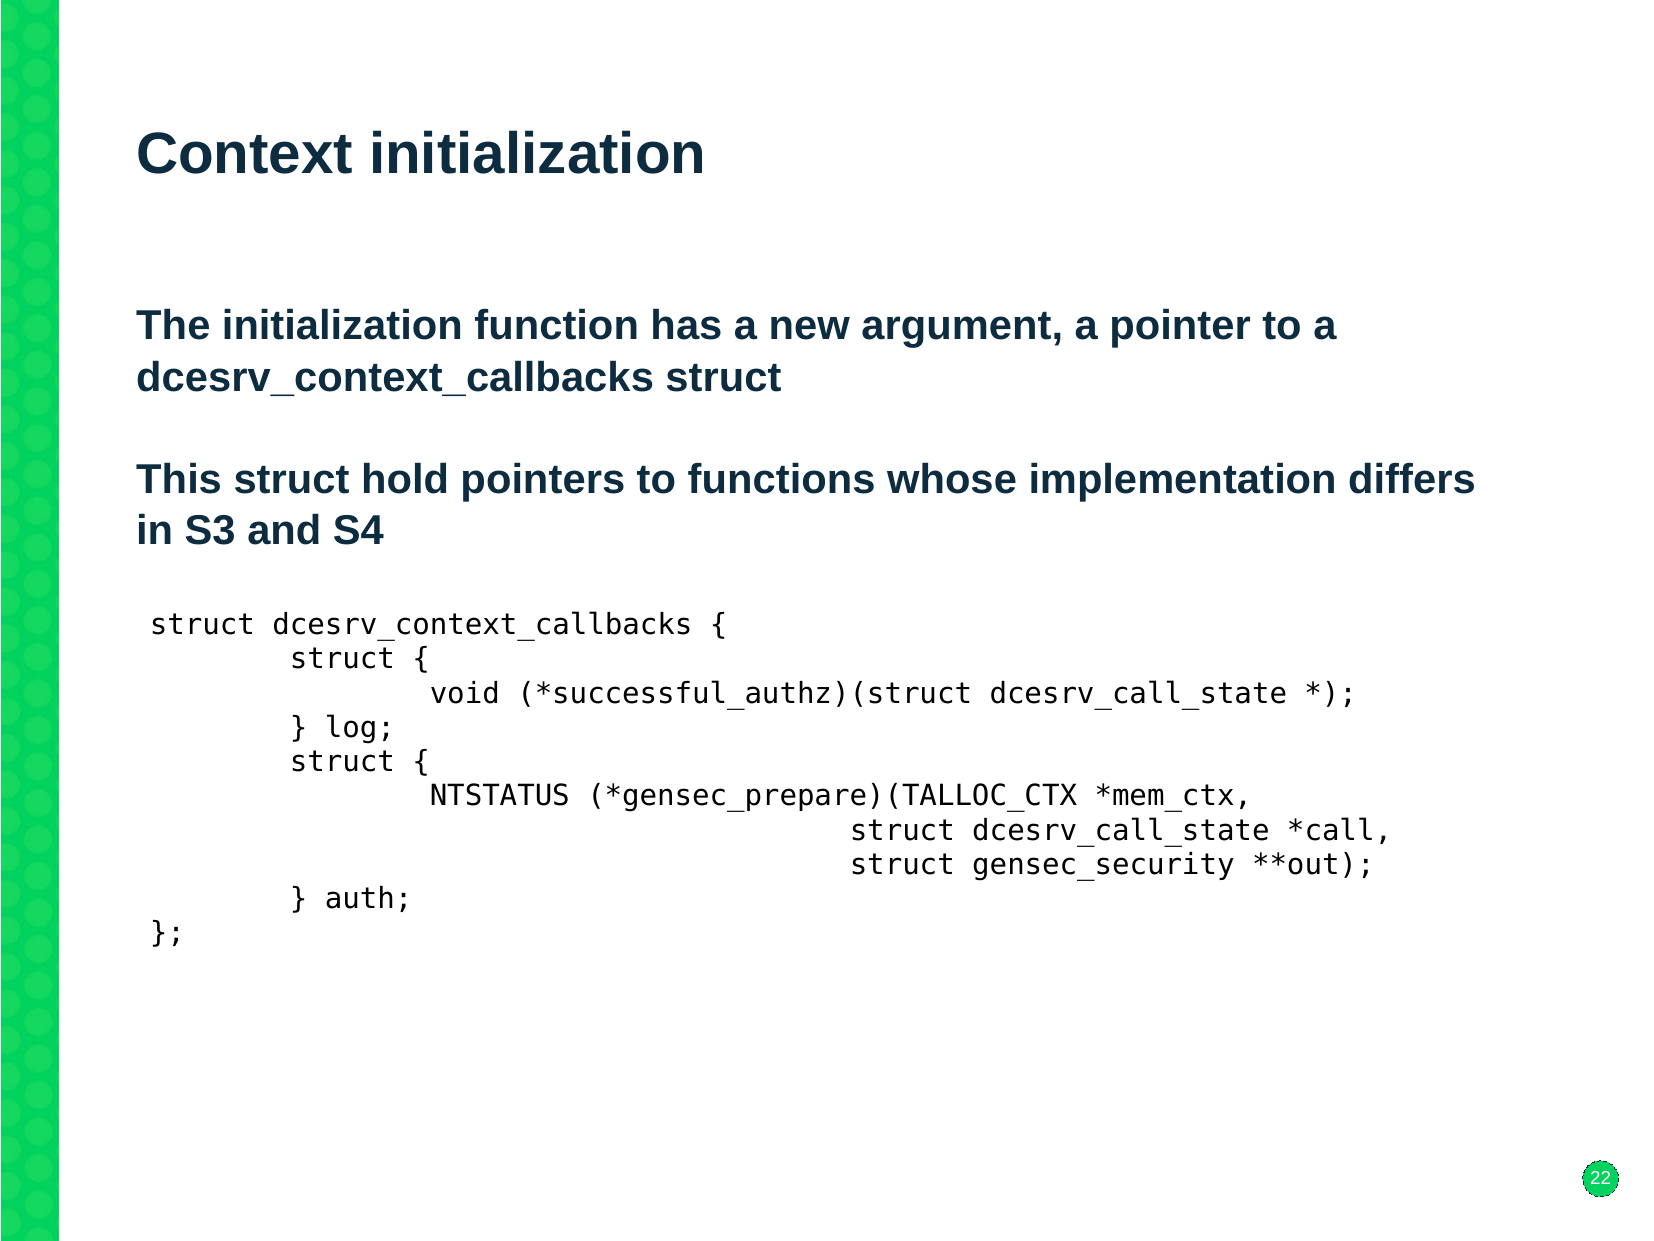

# Context initialization
The initialization function has a new argument, a pointer to a dcesrv_context_callbacks struct
This struct hold pointers to functions whose implementation differs in S3 and S4
struct dcesrv_context_callbacks {
 struct {
 void (*successful_authz)(struct dcesrv_call_state *);
 } log;
 struct {
 NTSTATUS (*gensec_prepare)(TALLOC_CTX *mem_ctx,
 struct dcesrv_call_state *call,
 struct gensec_security **out);
 } auth;
};
22